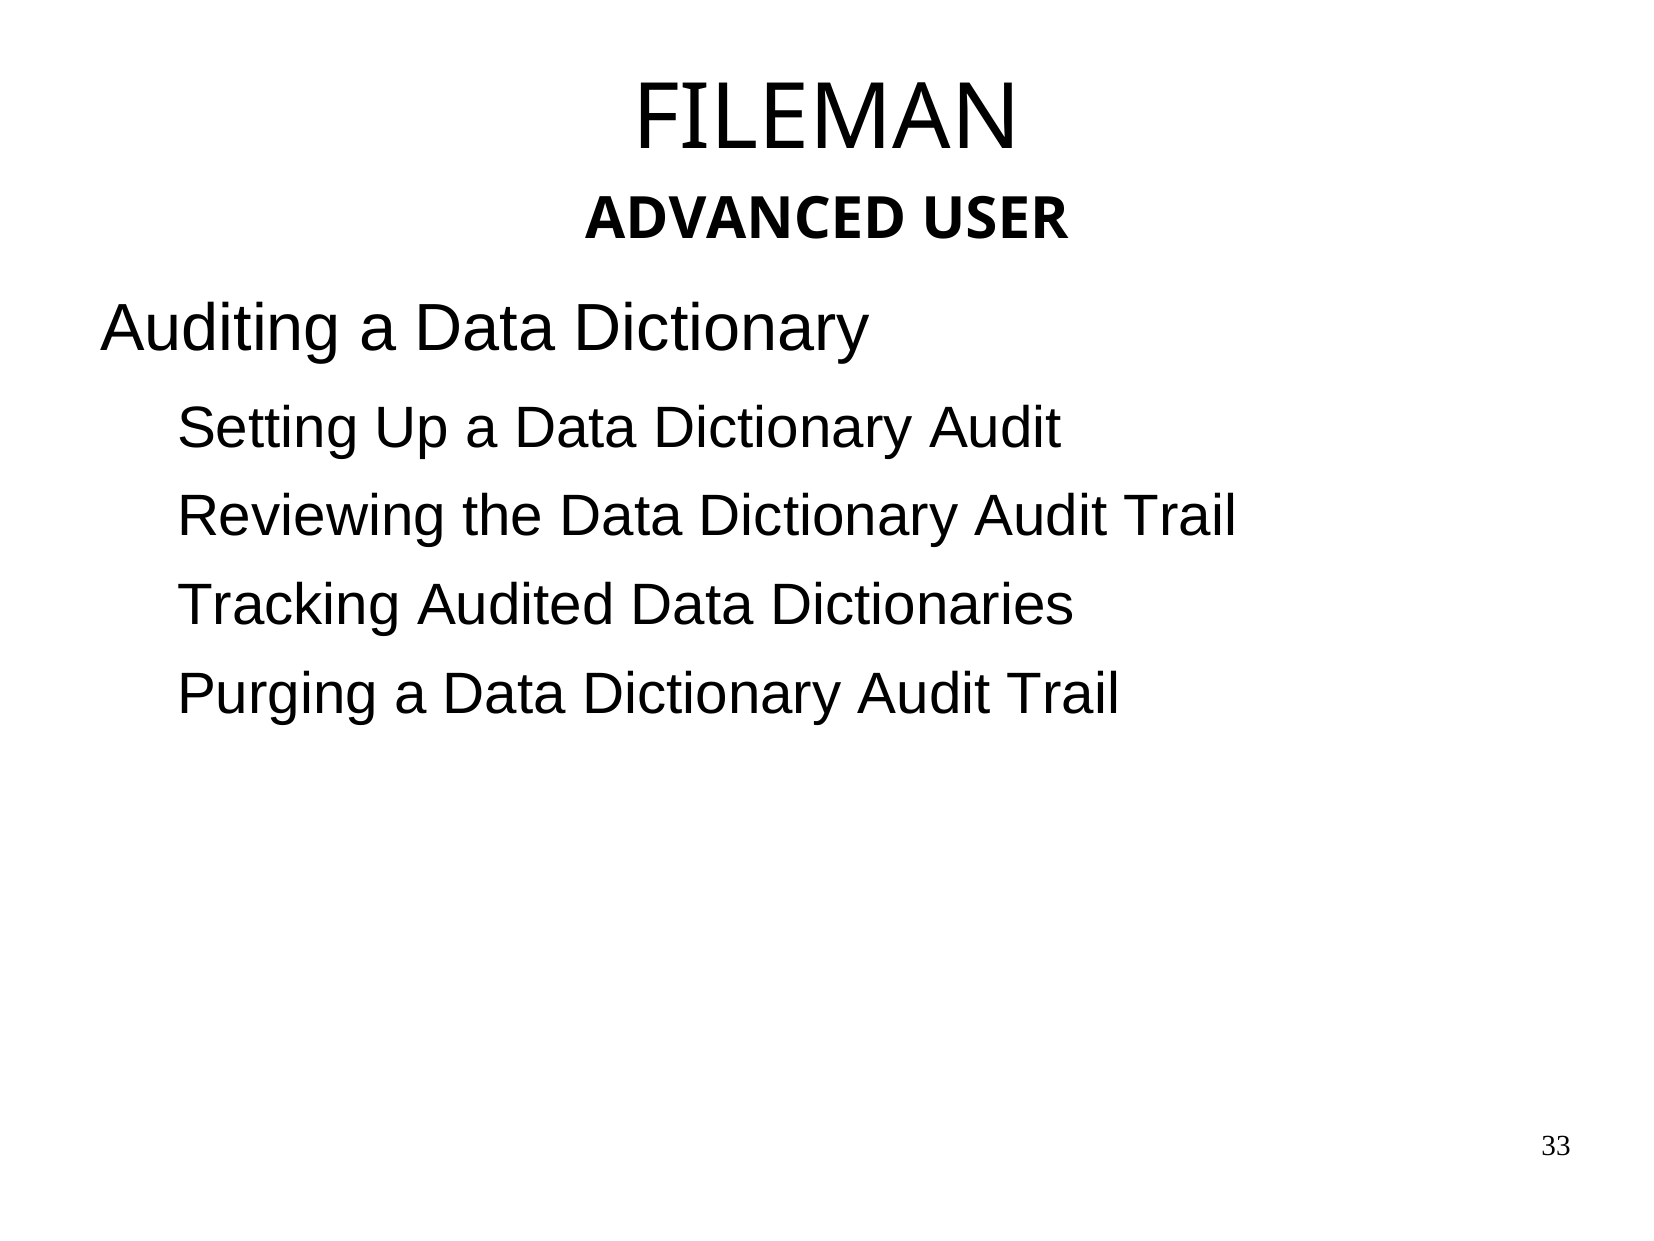

# FILEMAN ADVANCED USER
Auditing a Data Dictionary
Setting Up a Data Dictionary Audit
Reviewing the Data Dictionary Audit Trail
Tracking Audited Data Dictionaries
Purging a Data Dictionary Audit Trail
33